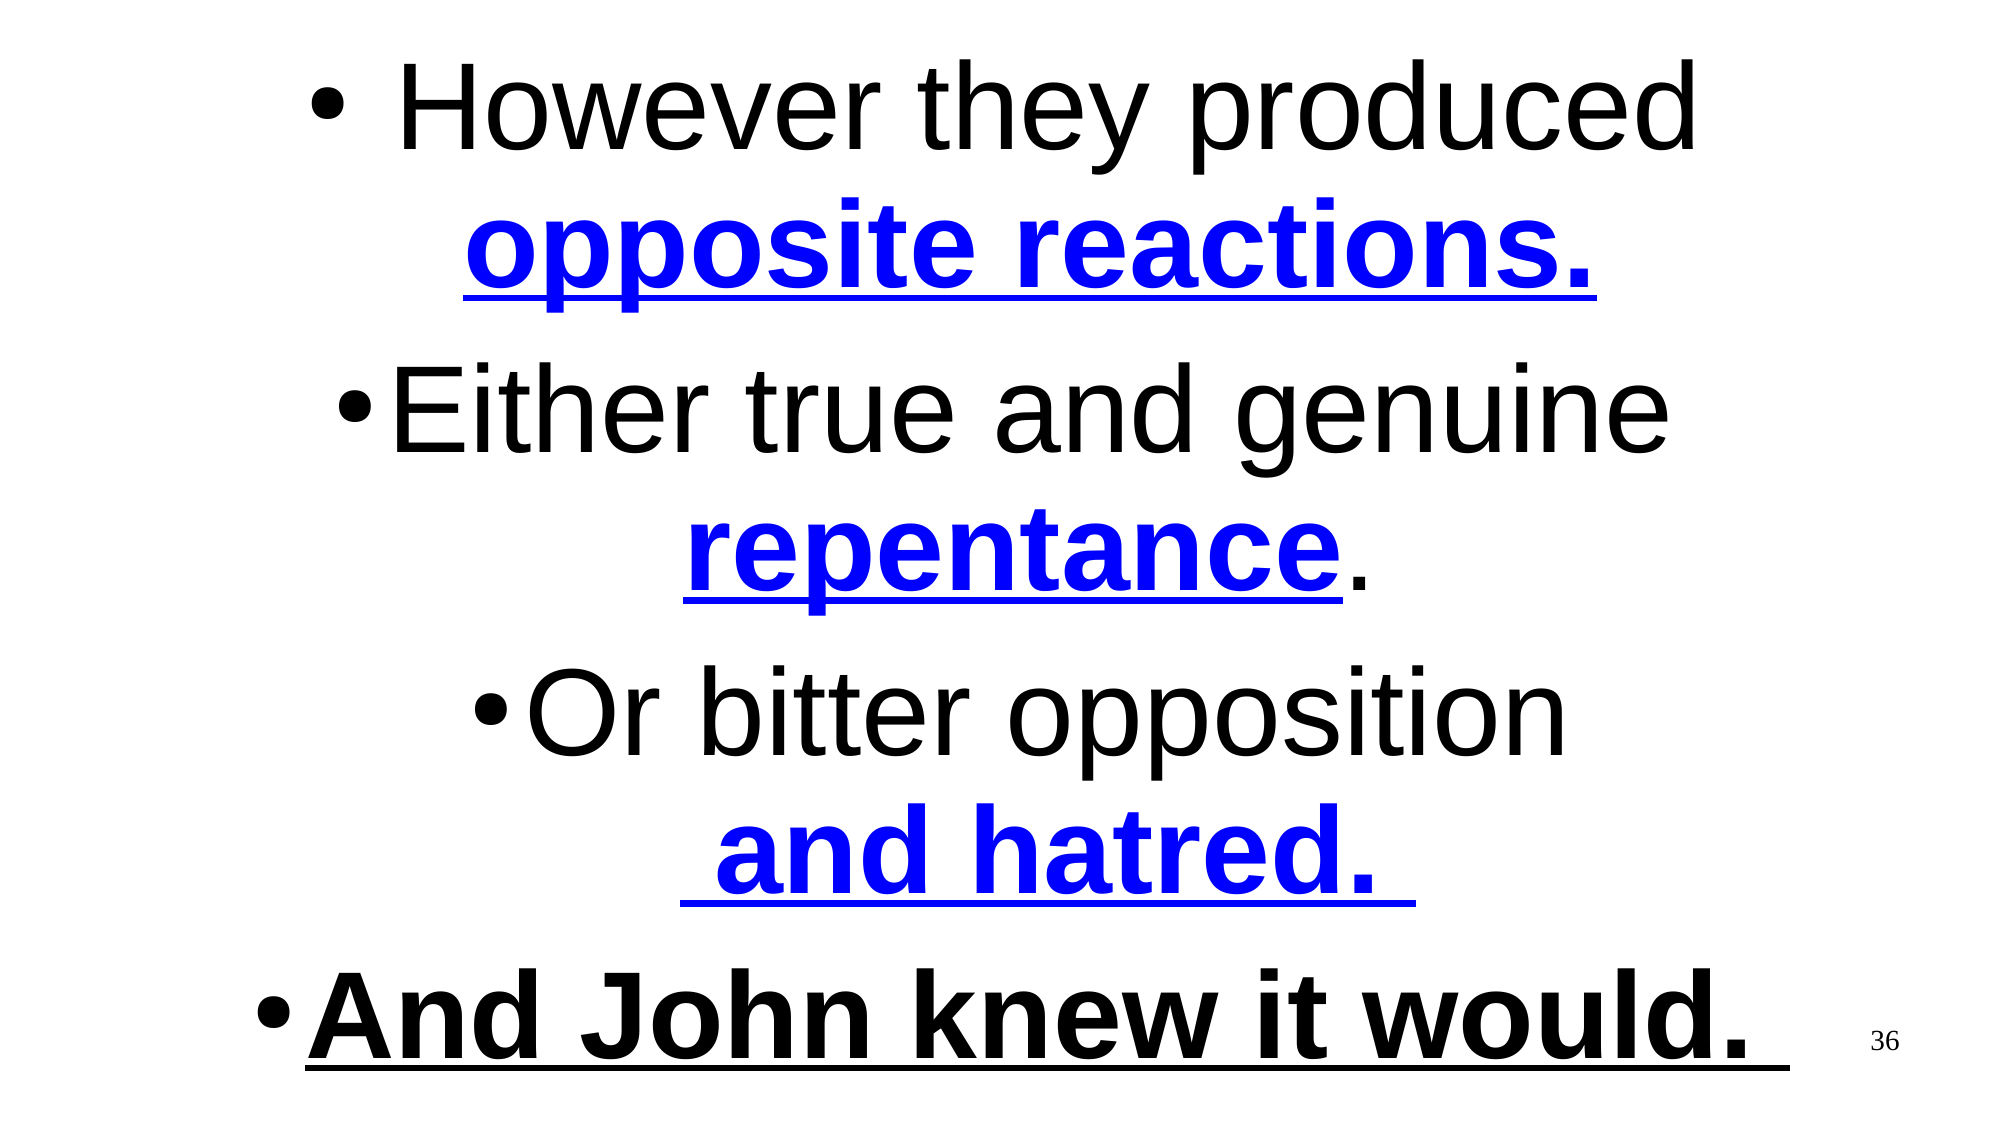

# However they produced opposite reactions.
Either true and genuine
repentance.
Or bitter opposition
 and hatred.
And John knew it would.
36